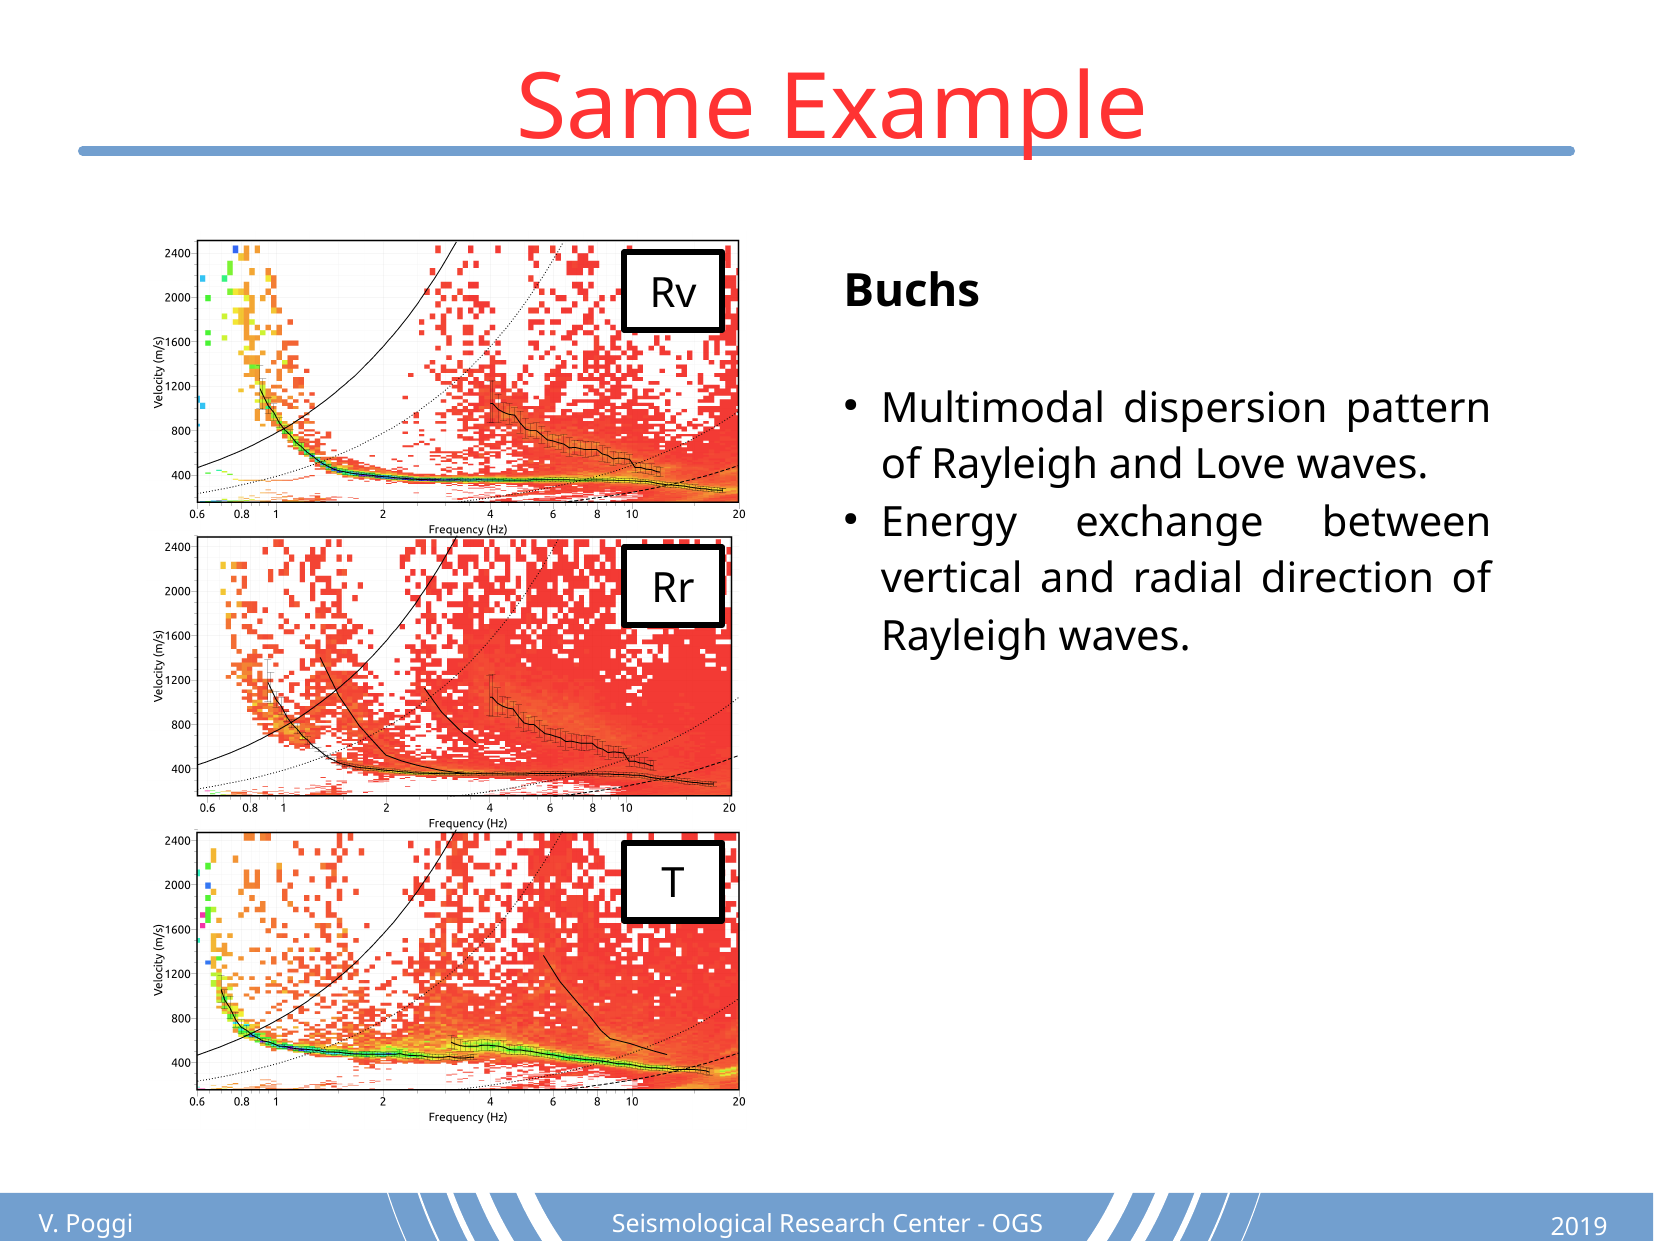

Same Example
Buchs
Multimodal dispersion pattern of Rayleigh and Love waves.
Energy exchange between vertical and radial direction of Rayleigh waves.
Rv
Rr
T